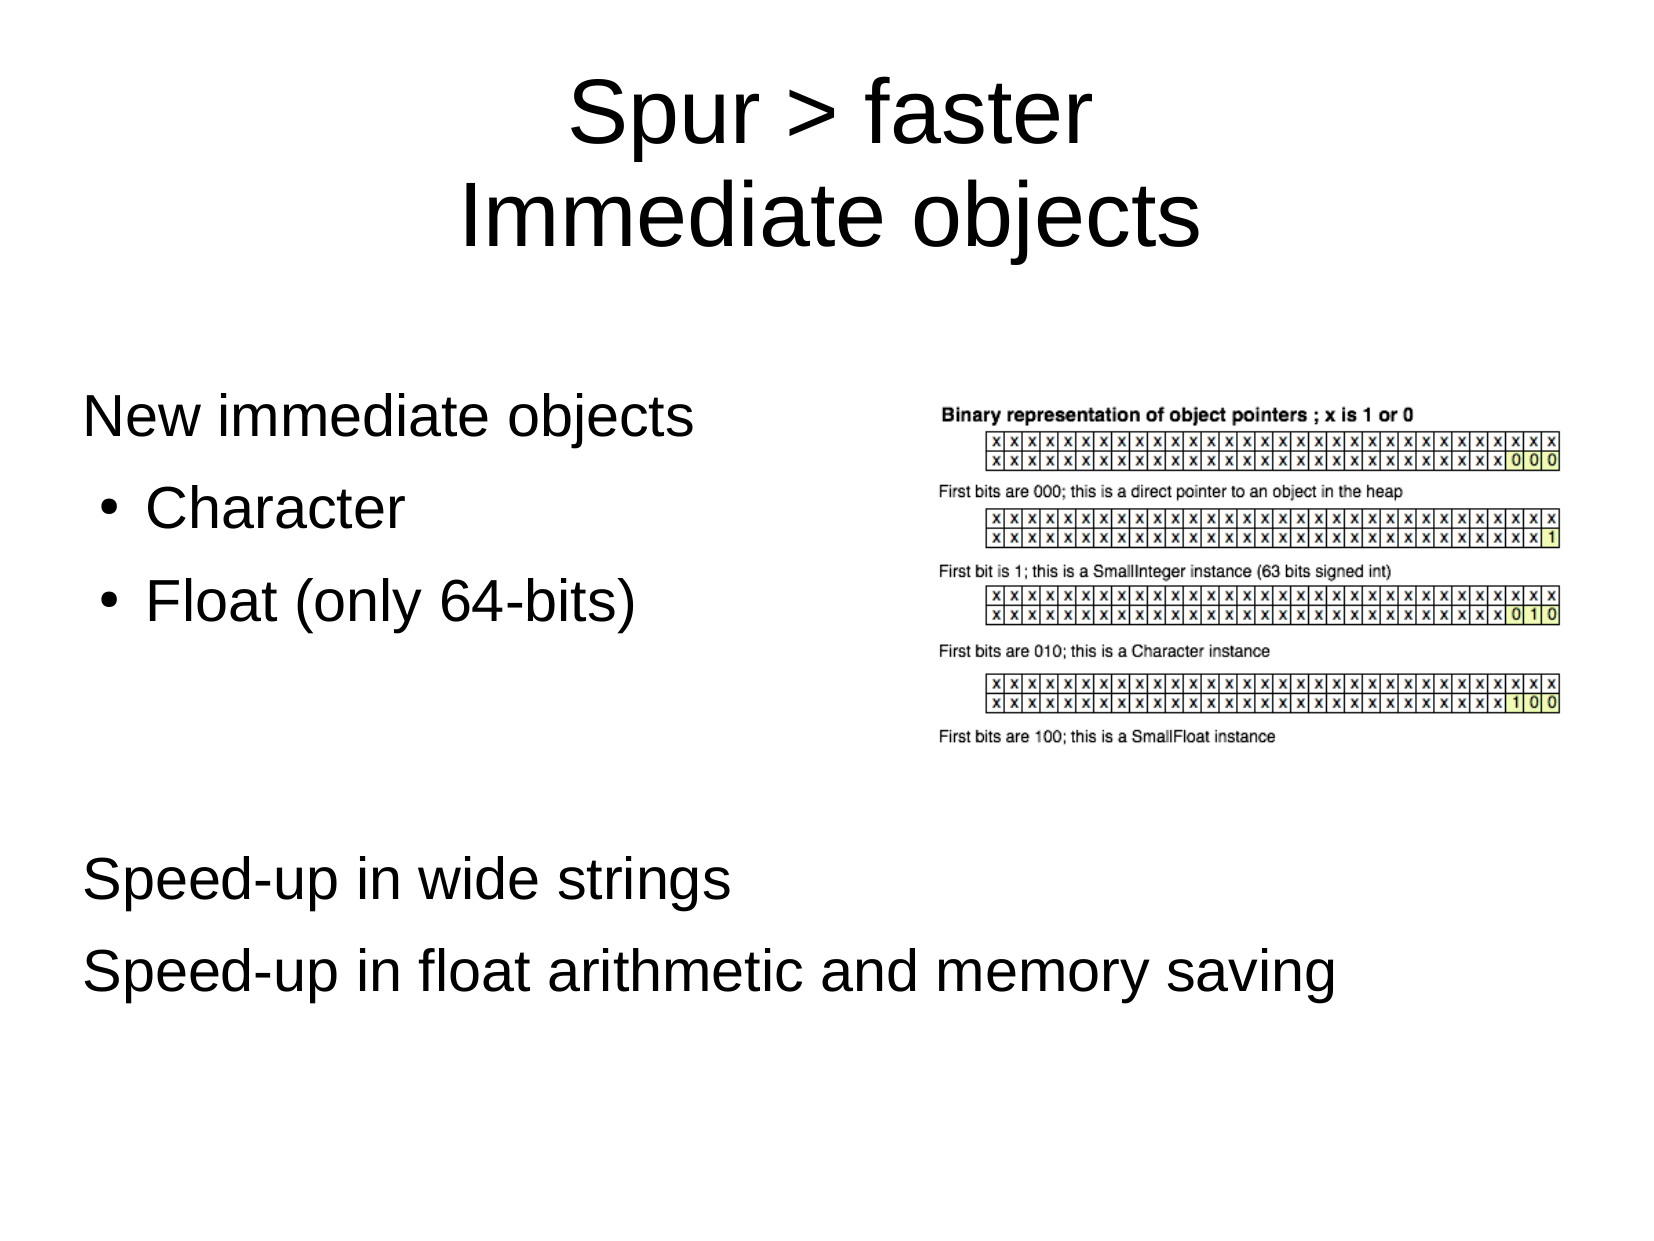

# Spur > faster Immediate objects
New immediate objects
Character
Float (only 64-bits)
Speed-up in wide strings
Speed-up in float arithmetic and memory saving